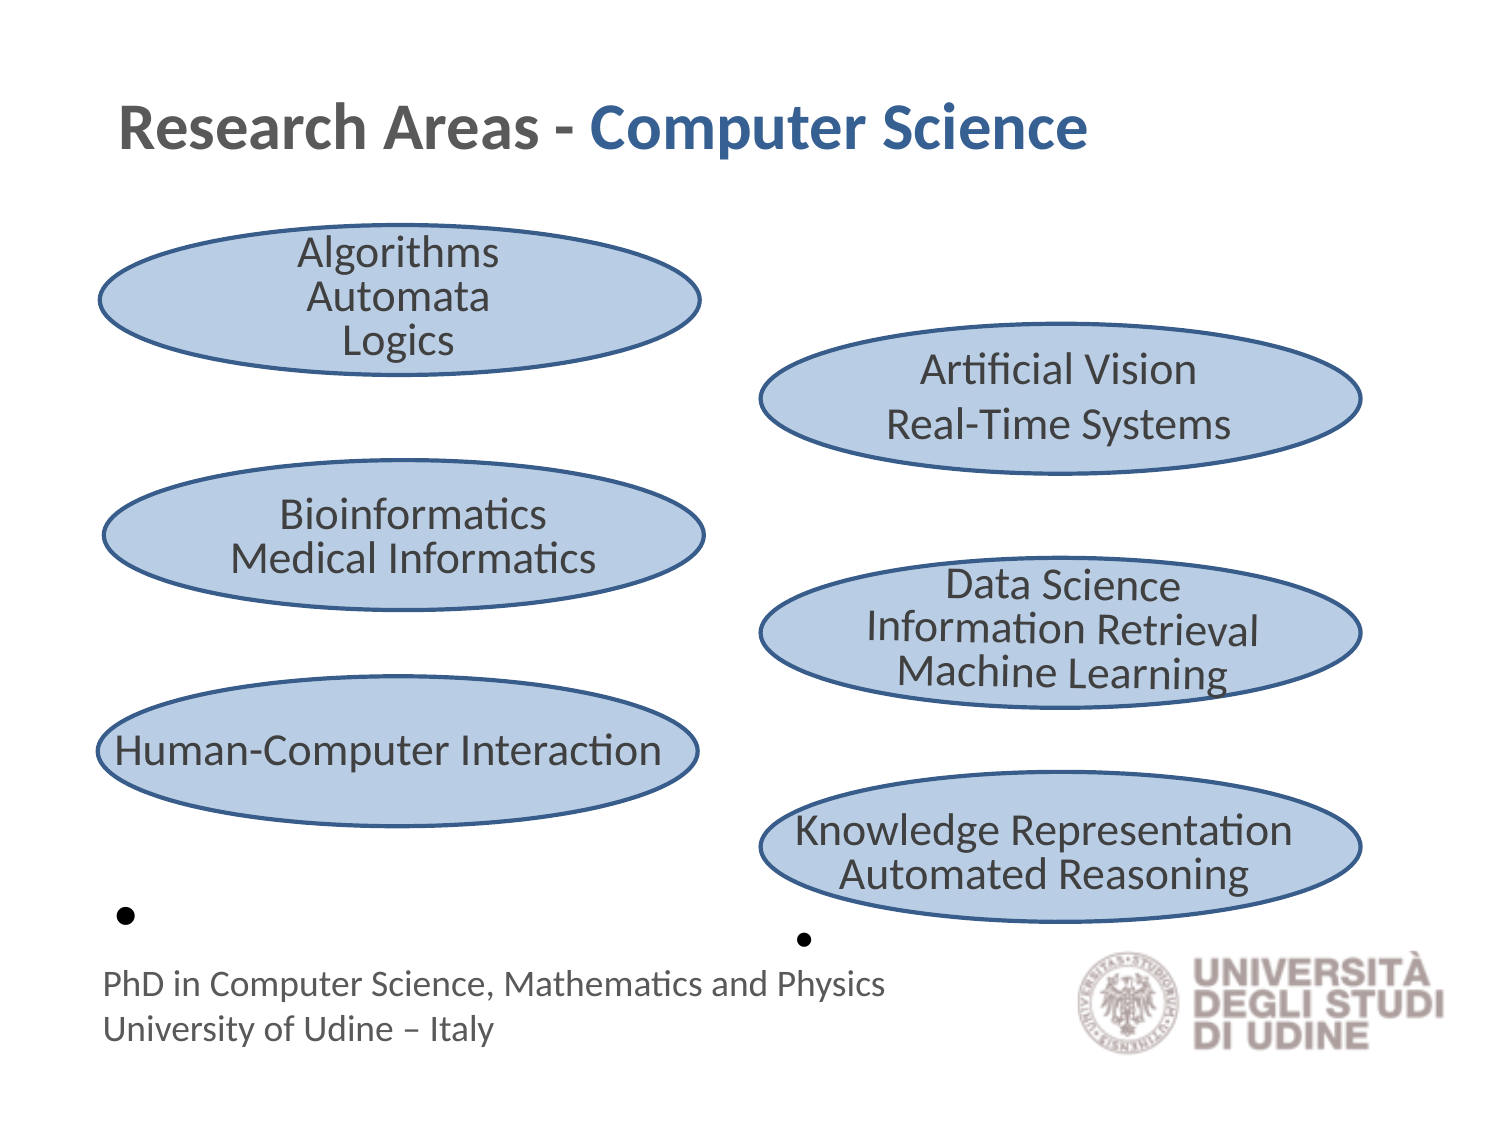

Research Areas - Computer Science
Algorithms
Automata
Logics
Artificial Vision
Real-Time Systems
Bioinformatics Medical Informatics
Data Science
Information Retrieval
Machine Learning
Human-Computer Interaction
Knowledge Representation Automated Reasoning
# PhD in Computer Science, Mathematics and Physics University of Udine – Italy